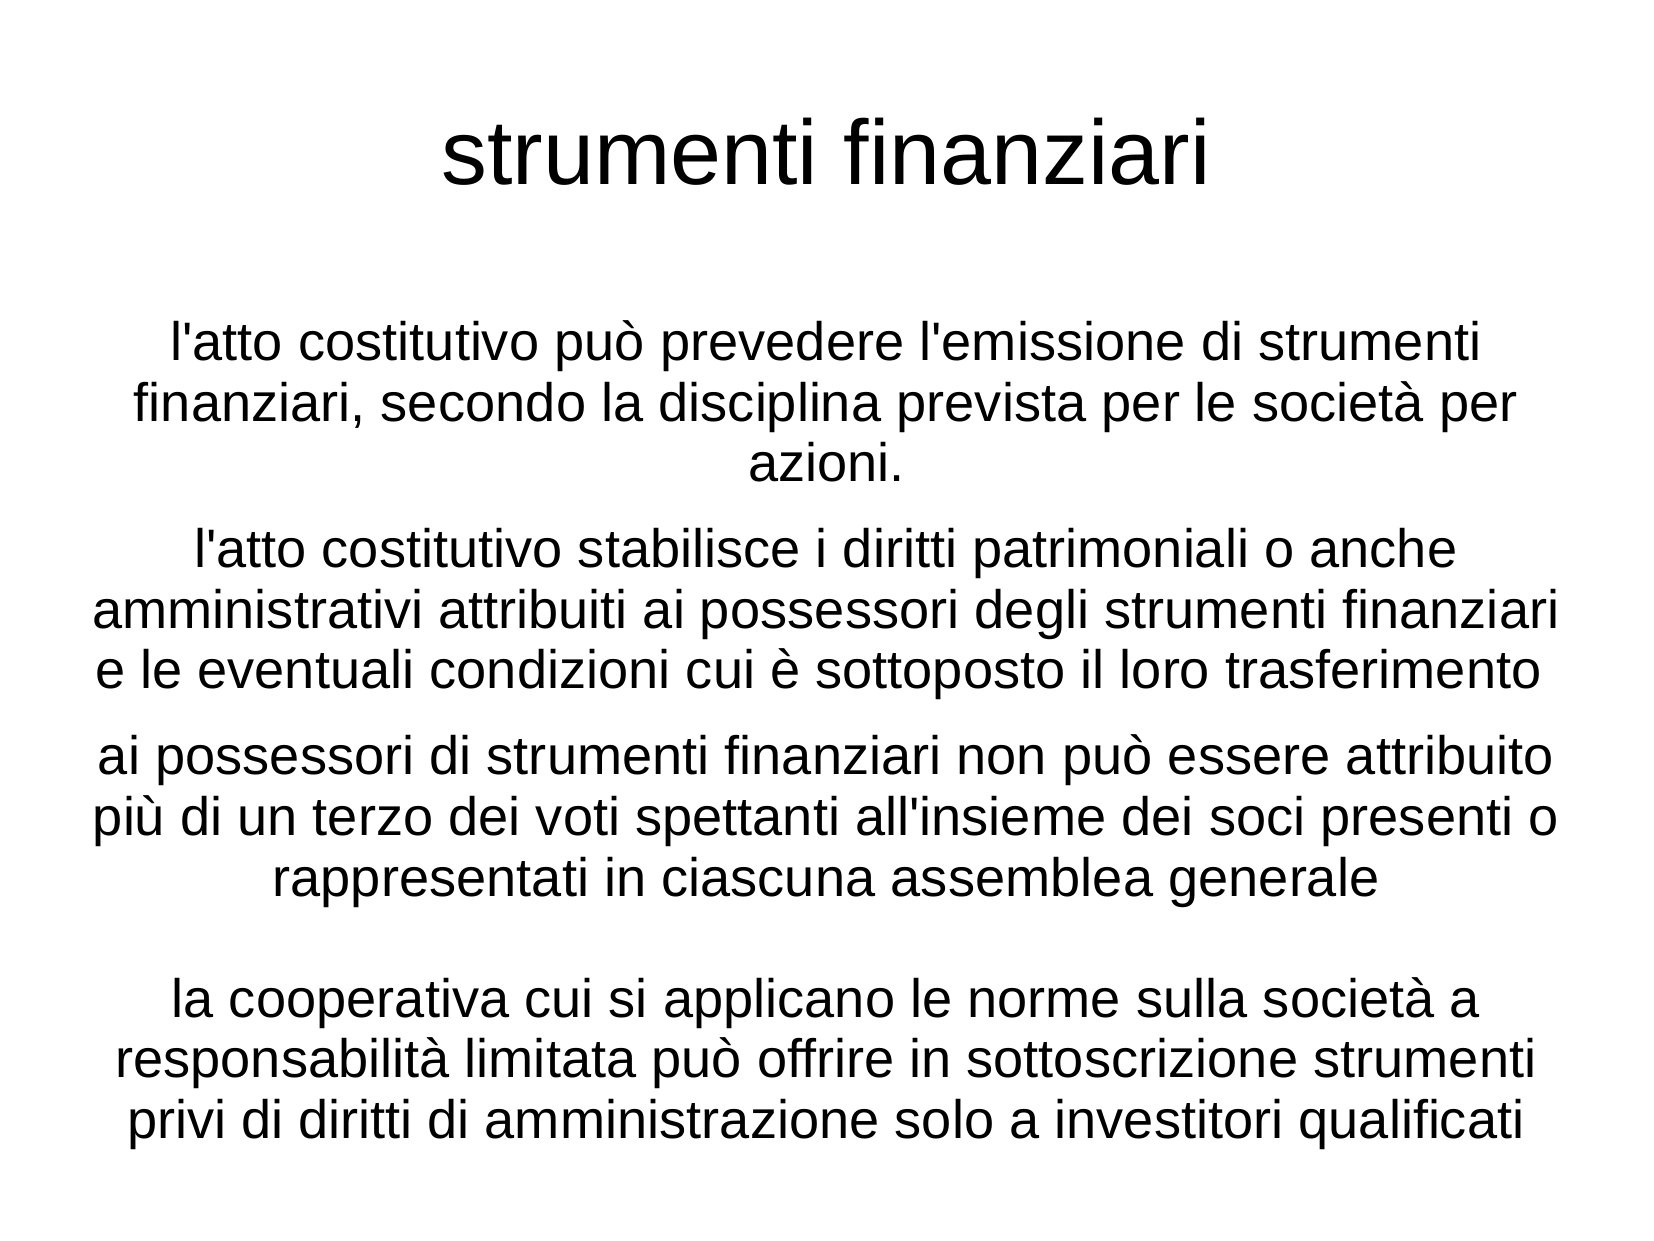

# strumenti finanziari
l'atto costitutivo può prevedere l'emissione di strumenti finanziari, secondo la disciplina prevista per le società per azioni.
l'atto costitutivo stabilisce i diritti patrimoniali o anche amministrativi attribuiti ai possessori degli strumenti finanziari e le eventuali condizioni cui è sottoposto il loro trasferimento
ai possessori di strumenti finanziari non può essere attribuito più di un terzo dei voti spettanti all'insieme dei soci presenti o rappresentati in ciascuna assemblea generale
la cooperativa cui si applicano le norme sulla società a responsabilità limitata può offrire in sottoscrizione strumenti privi di diritti di amministrazione solo a investitori qualificati